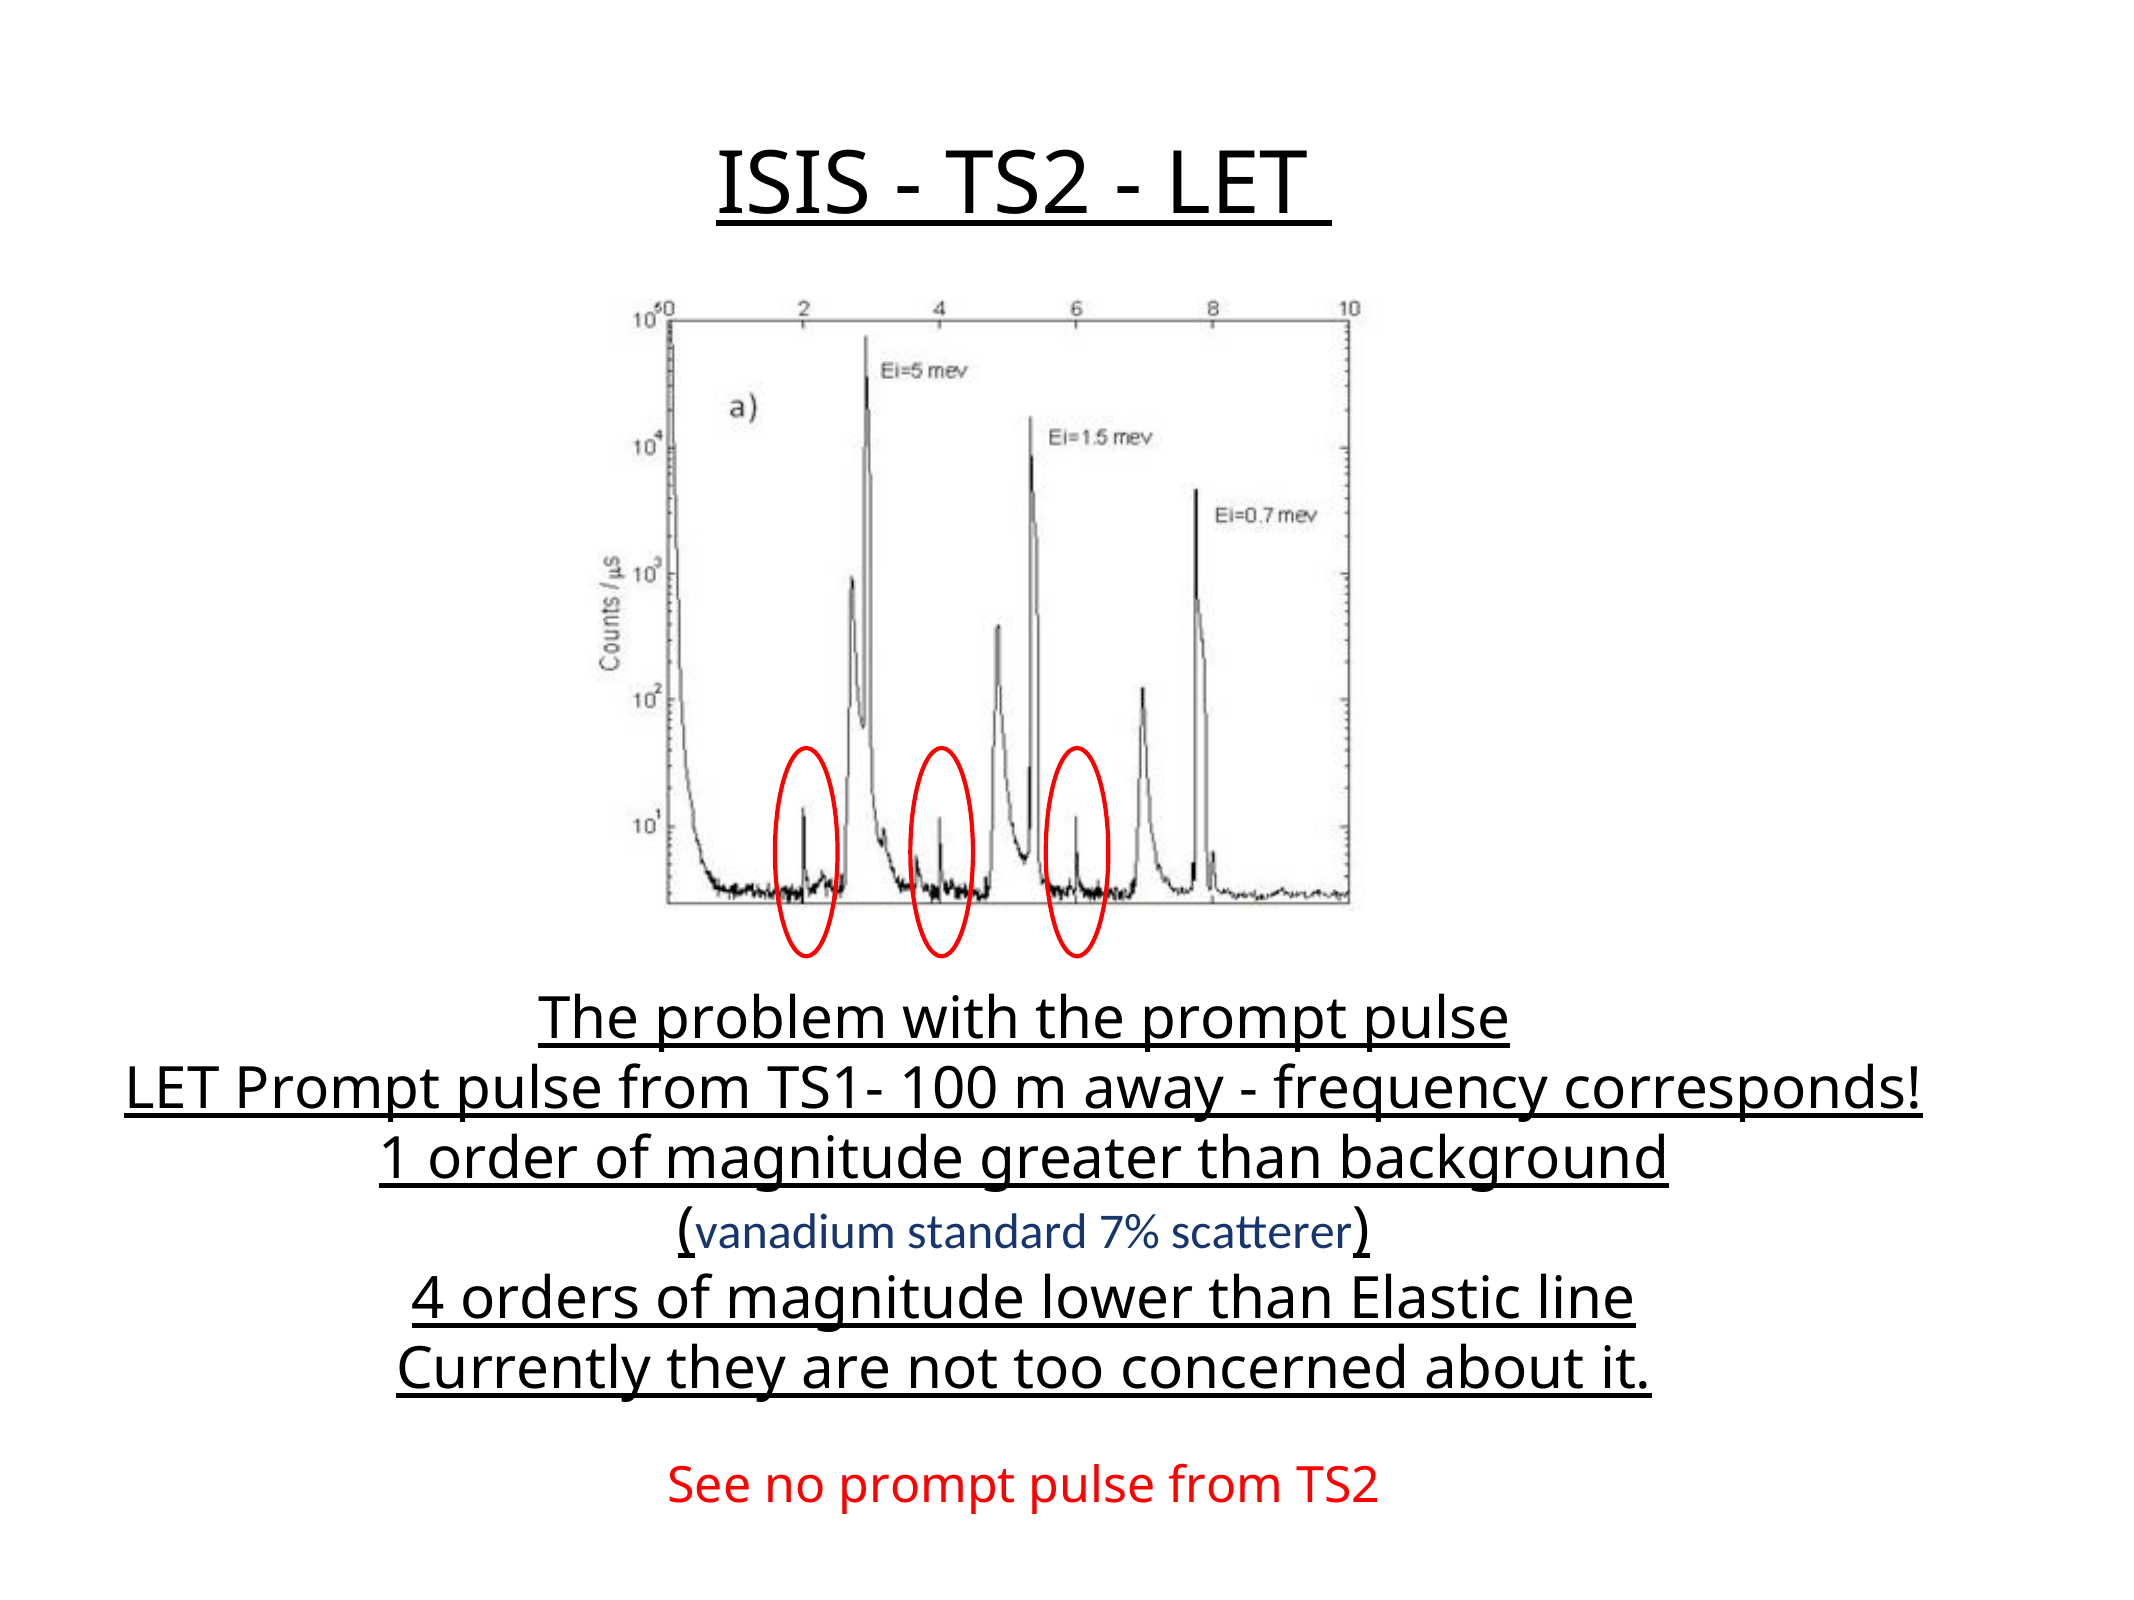

ISIS - TS2 - LET
The problem with the prompt pulse
LET Prompt pulse from TS1- 100 m away - frequency corresponds!
1 order of magnitude greater than background
(vanadium standard 7% scatterer)
4 orders of magnitude lower than Elastic line
Currently they are not too concerned about it.
See no prompt pulse from TS2